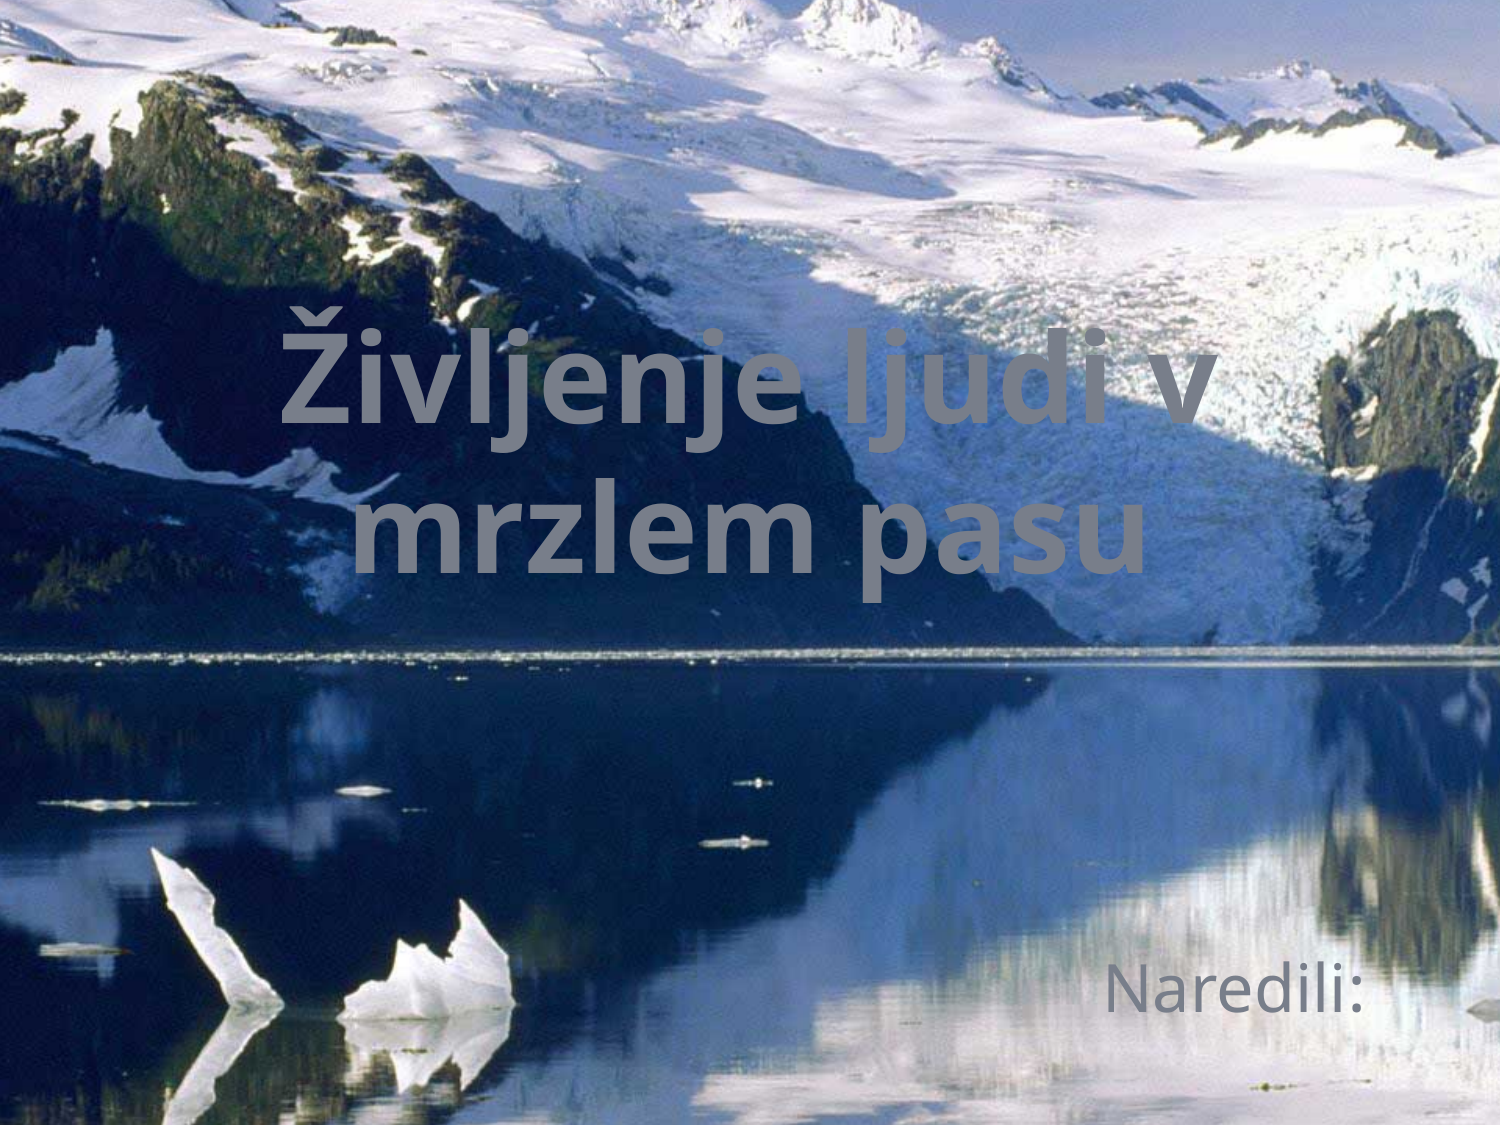

# Življenje ljudi v mrzlem pasu
Naredili: